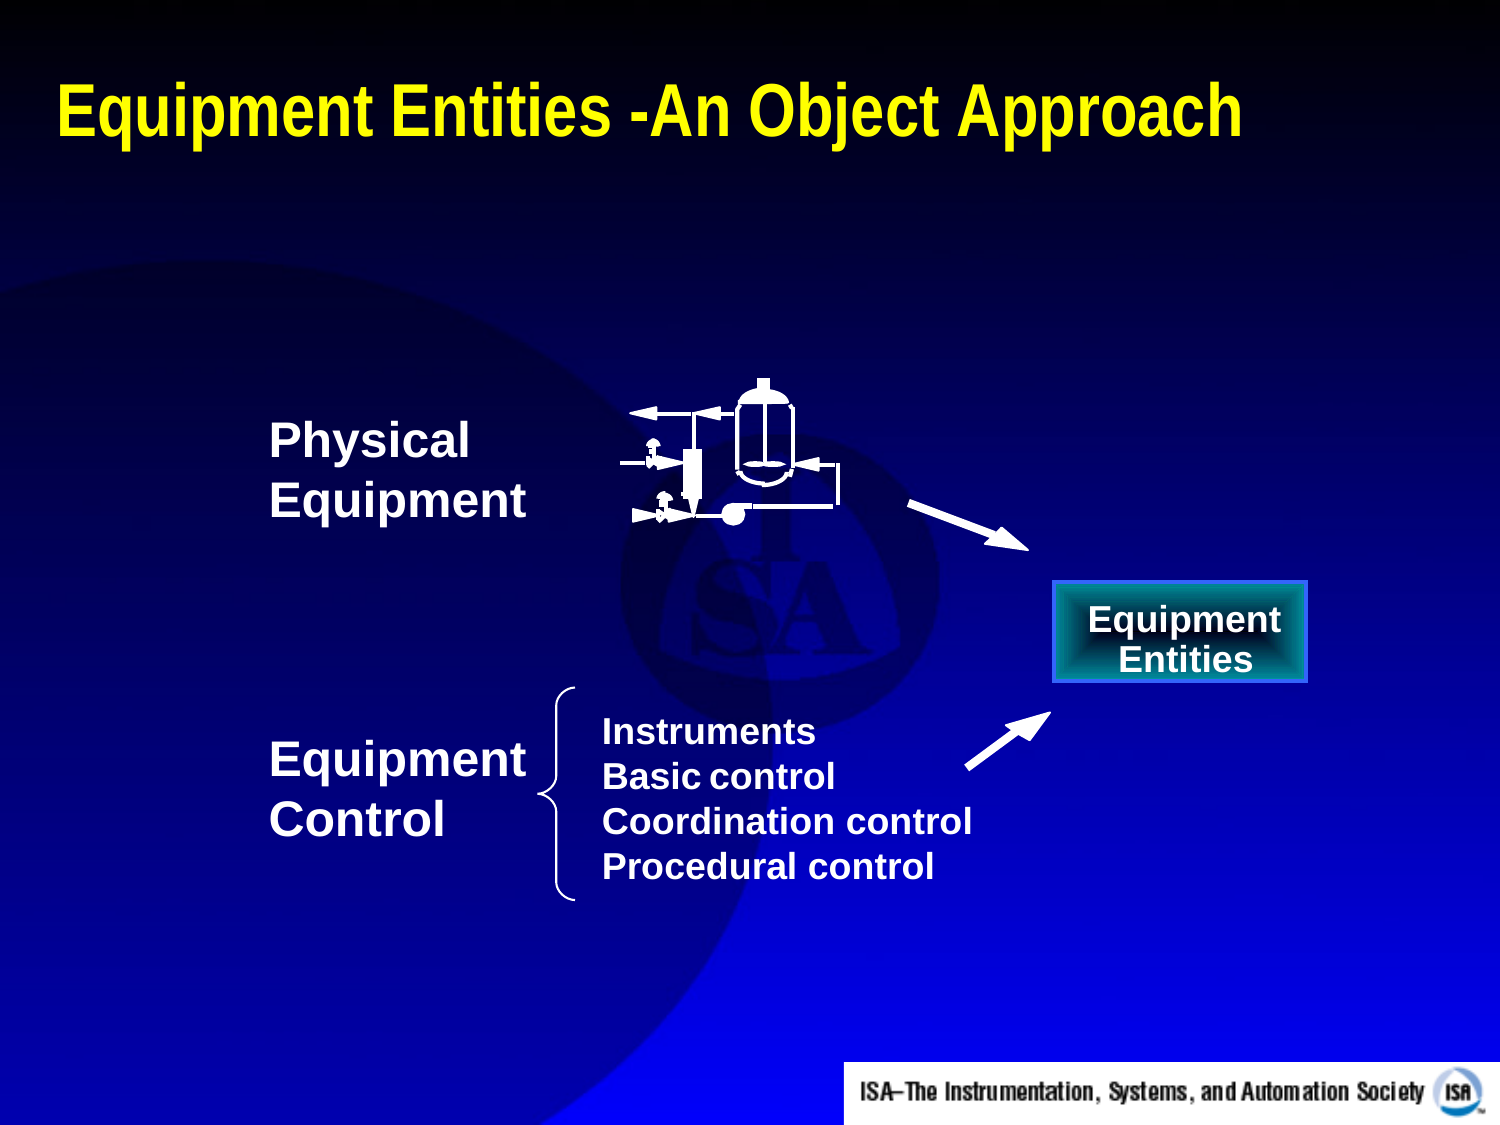

# Equipment Entities -An Object Approach
Physical
Equipment
Equipment
Entities
Instruments
Basic control
Coordination control
Procedural control
Equipment
Control